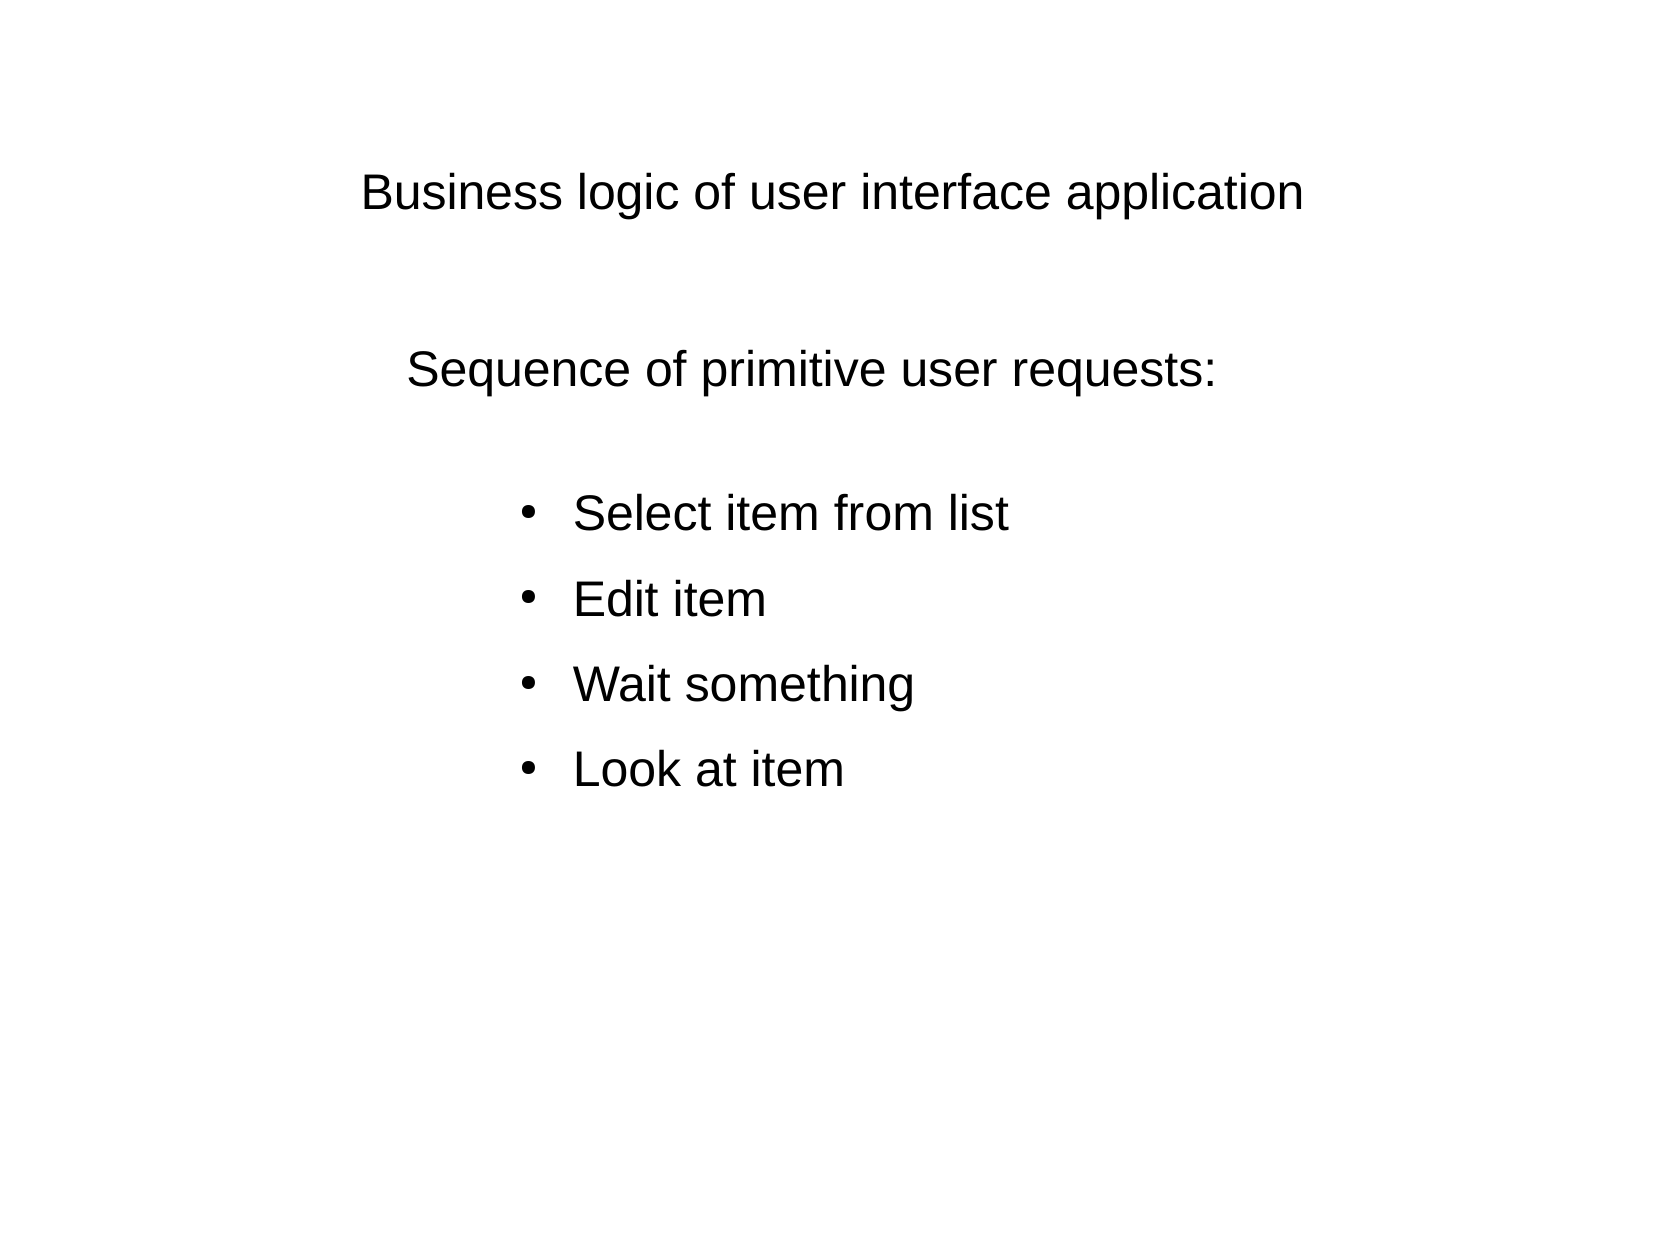

# Business logic of user interface application
Sequence of primitive user requests:
Select item from list
Edit item
Wait something
Look at item